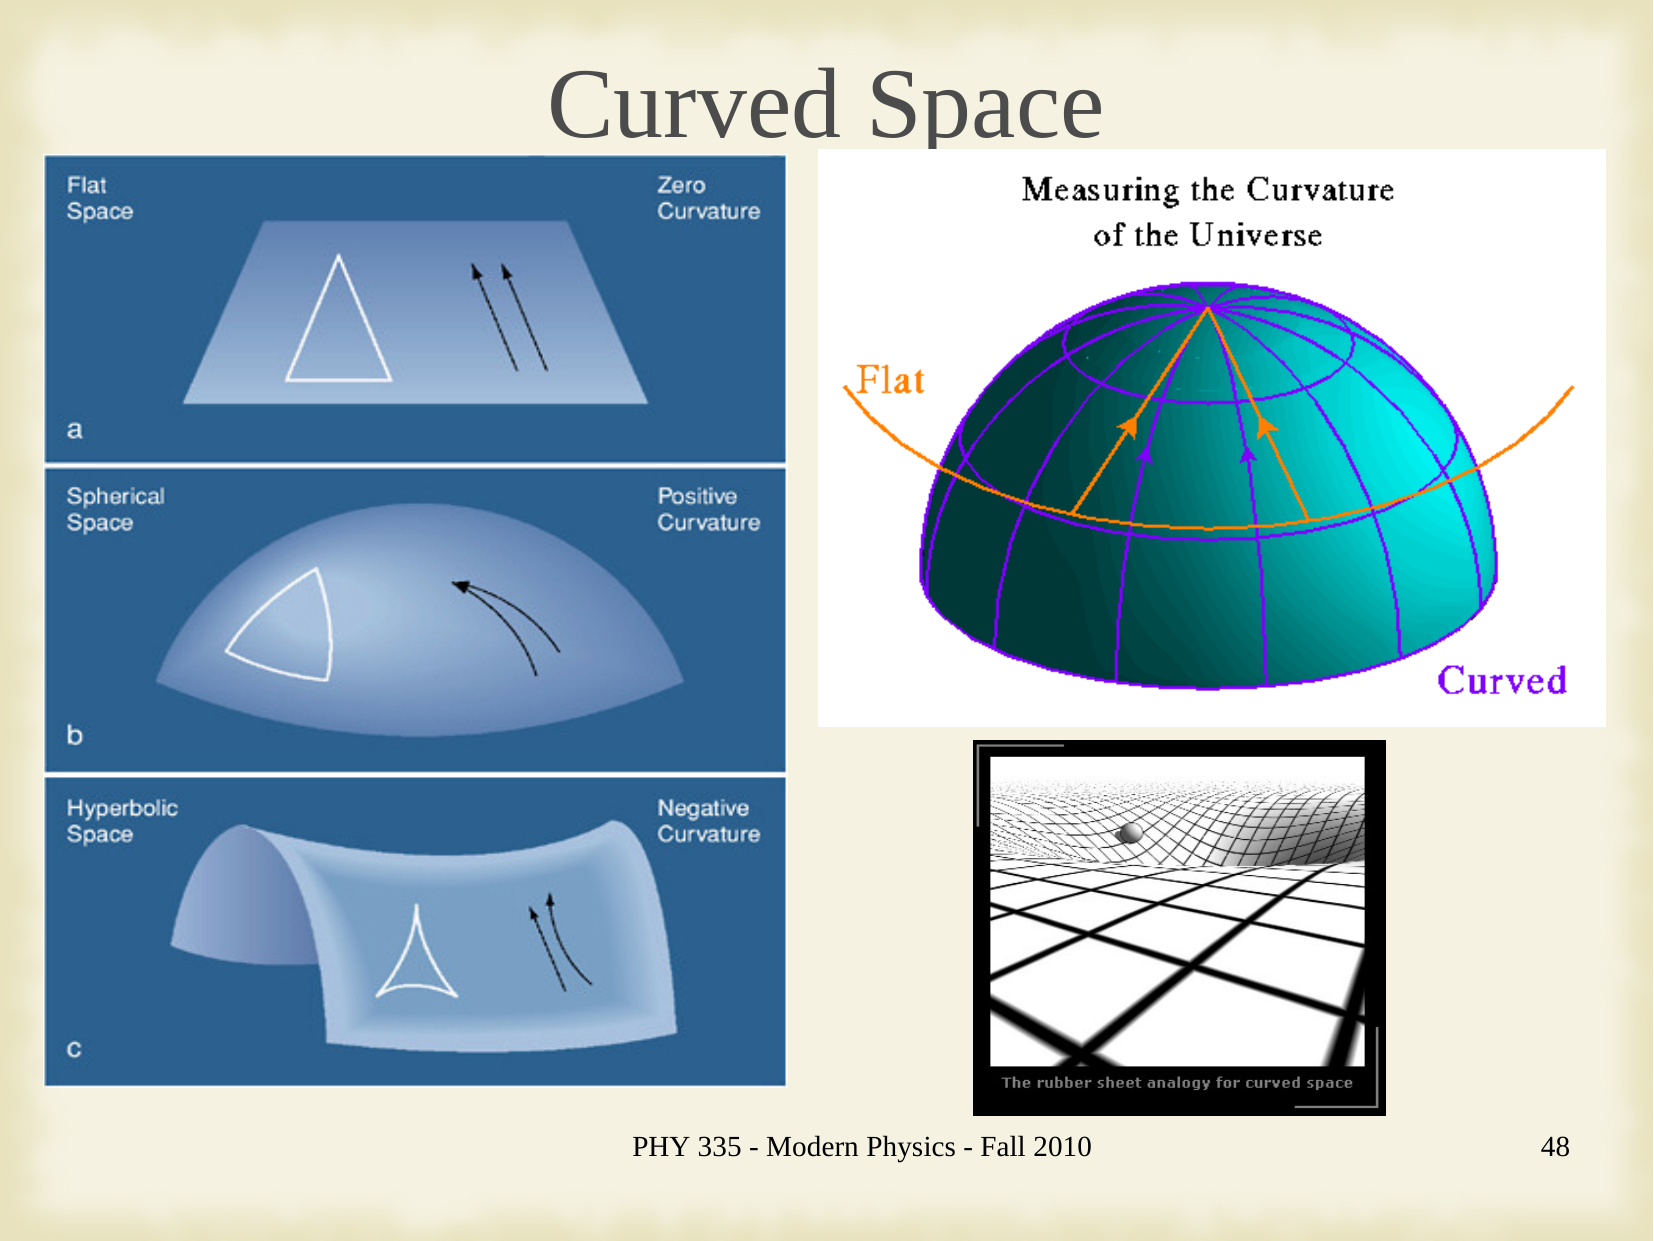

# Curved Space
PHY 335 - Modern Physics - Fall 2010
48